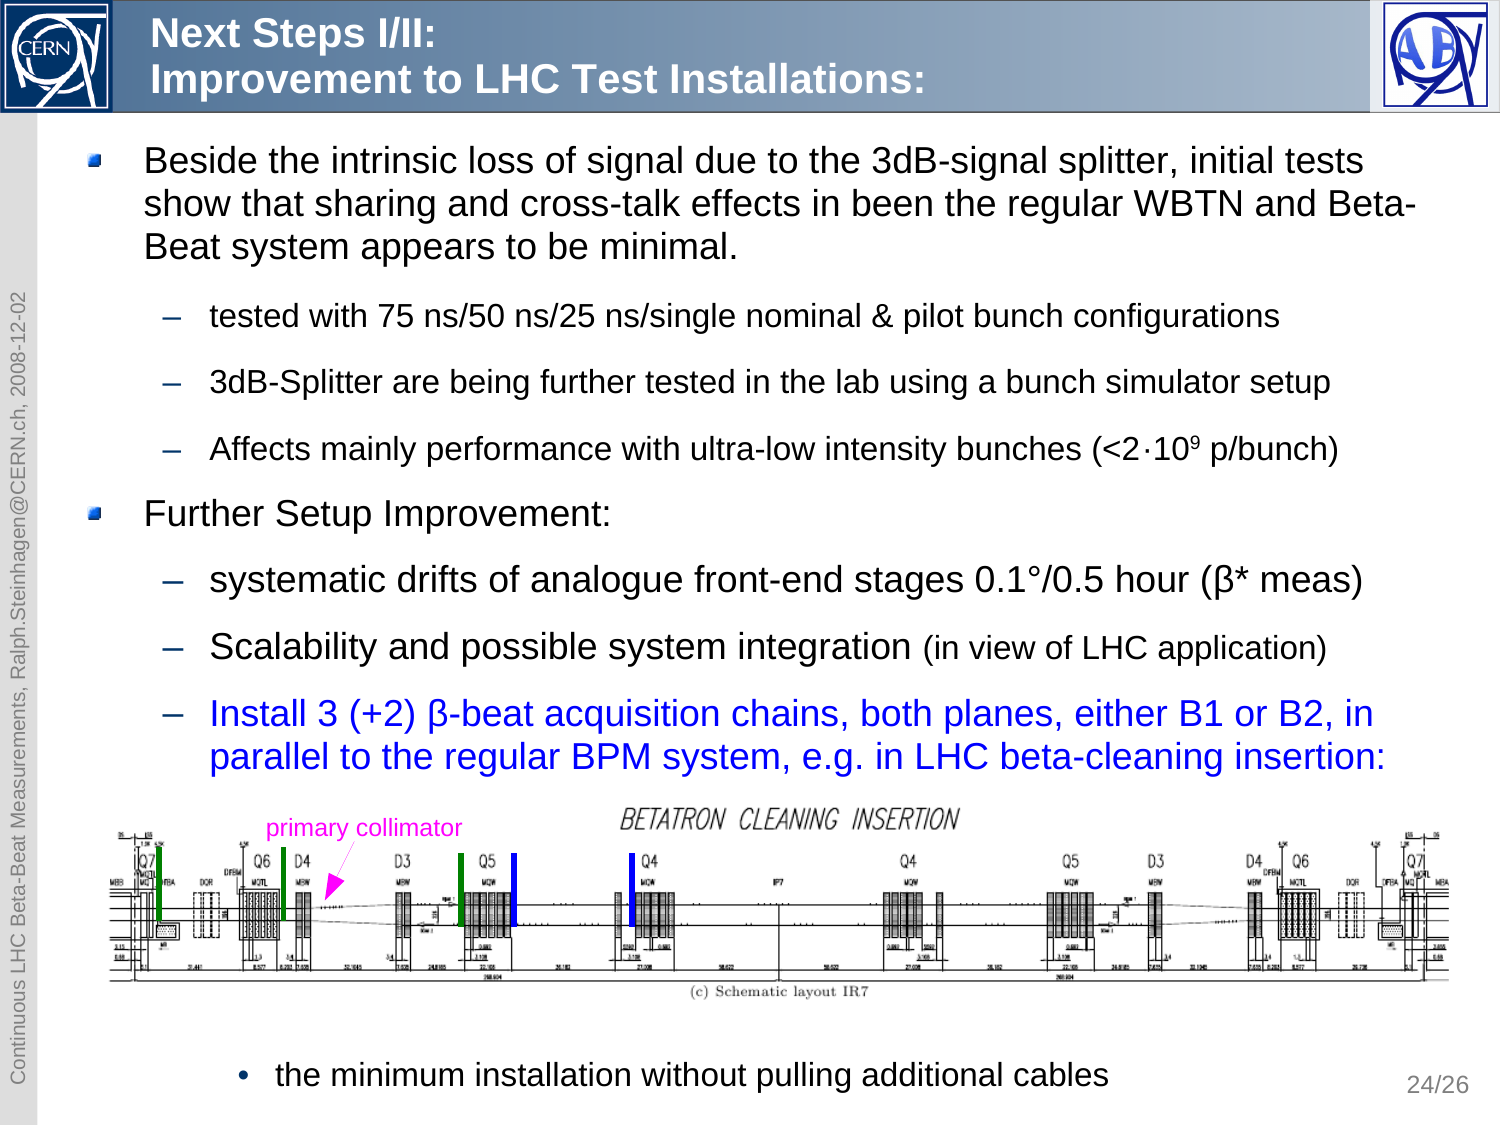

# Next Steps I/II: Improvement to LHC Test Installations:
Beside the intrinsic loss of signal due to the 3dB-signal splitter, initial tests show that sharing and cross-talk effects in been the regular WBTN and Beta-Beat system appears to be minimal.
tested with 75 ns/50 ns/25 ns/single nominal & pilot bunch configurations
3dB-Splitter are being further tested in the lab using a bunch simulator setup
Affects mainly performance with ultra-low intensity bunches (<2·109 p/bunch)
Further Setup Improvement:
systematic drifts of analogue front-end stages 0.1°/0.5 hour (β* meas)
Scalability and possible system integration (in view of LHC application)
Install 3 (+2) β-beat acquisition chains, both planes, either B1 or B2, in parallel to the regular BPM system, e.g. in LHC beta-cleaning insertion:
the minimum installation without pulling additional cables
primary collimator